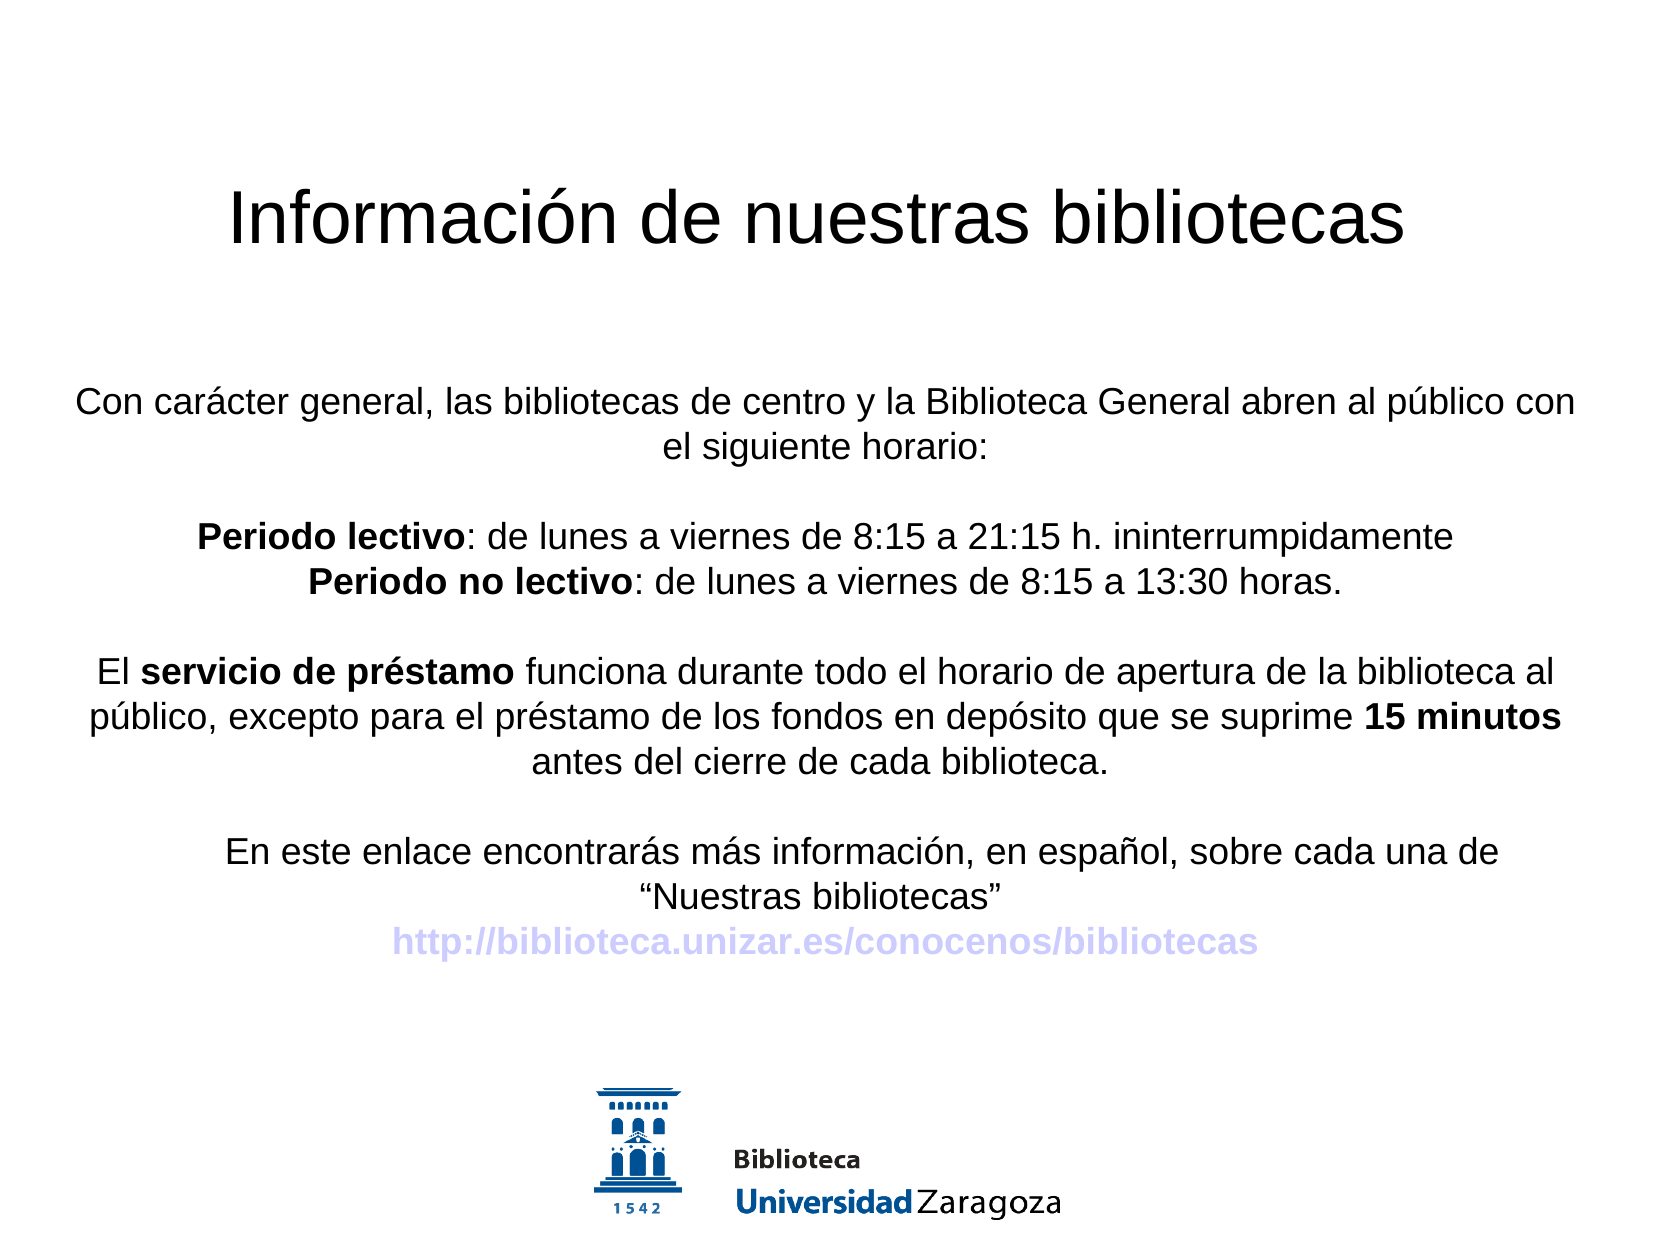

Información de nuestras bibliotecas
Con carácter general, las bibliotecas de centro y la Biblioteca General abren al público con el siguiente horario:
Periodo lectivo: de lunes a viernes de 8:15 a 21:15 h. ininterrumpidamente
Periodo no lectivo: de lunes a viernes de 8:15 a 13:30 horas.
El servicio de préstamo funciona durante todo el horario de apertura de la biblioteca al público, excepto para el préstamo de los fondos en depósito que se suprime 15 minutos antes del cierre de cada biblioteca.
	En este enlace encontrarás más información, en español, sobre cada una de “Nuestras bibliotecas”
http://biblioteca.unizar.es/conocenos/bibliotecas